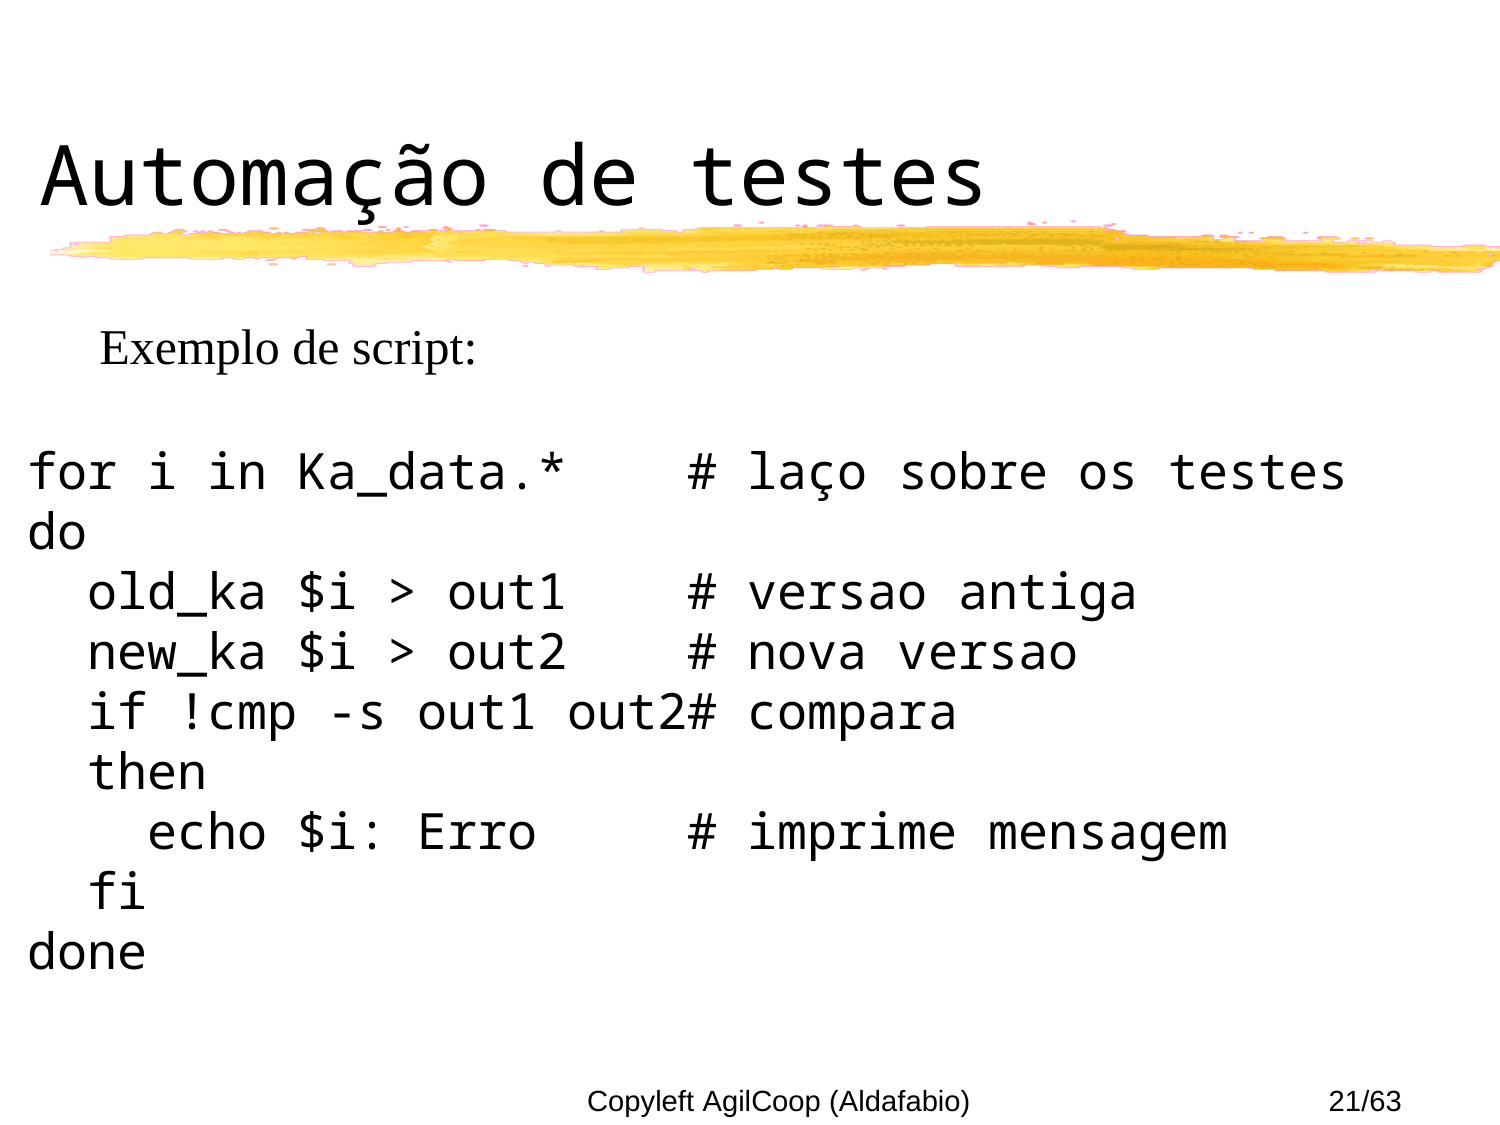

# Automação de testes
Exemplo de script:
for i in Ka_data.* # laço sobre os testes
do
 old_ka $i > out1 # versao antiga
 new_ka $i > out2 # nova versao
 if !cmp -s out1 out2# compara
 then
 echo $i: Erro # imprime mensagem
 fi
done
21